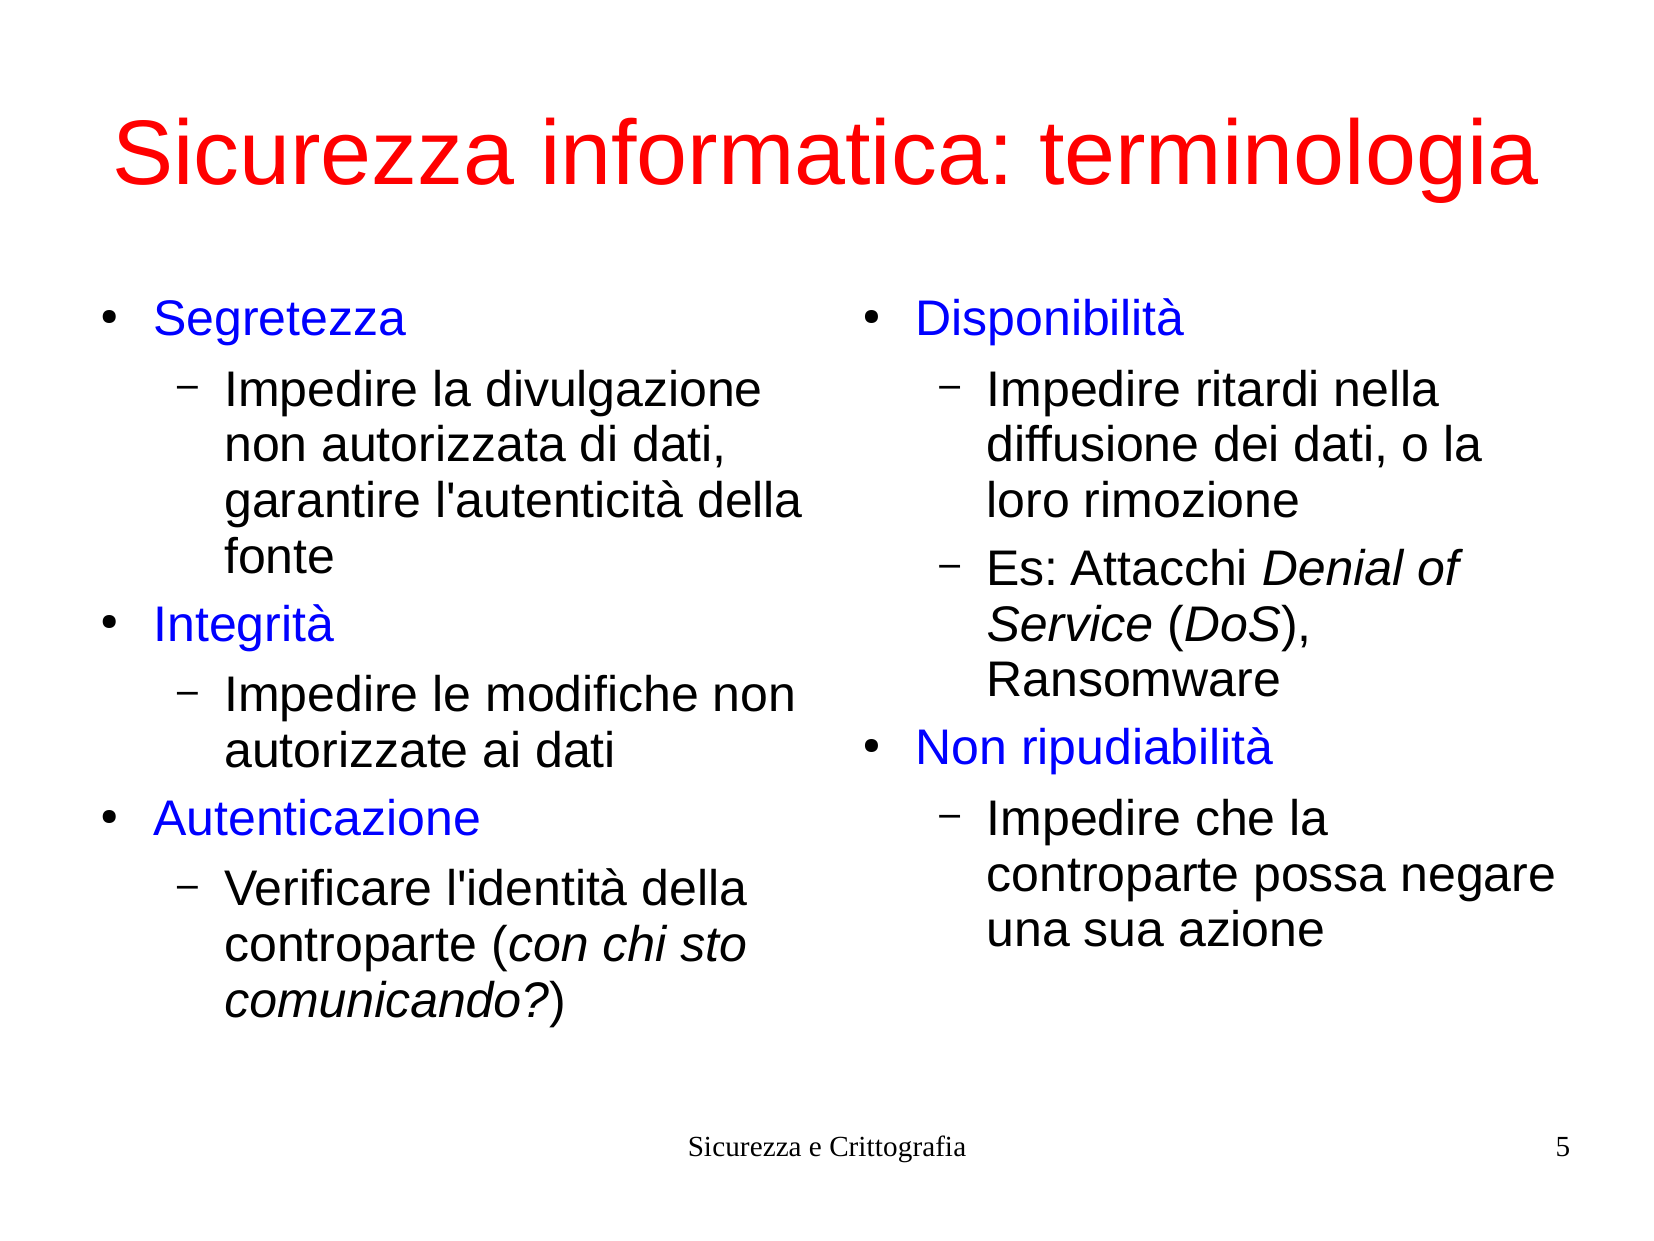

# Sicurezza informatica: terminologia
Segretezza
Impedire la divulgazione non autorizzata di dati, garantire l'autenticità della fonte
Integrità
Impedire le modifiche non autorizzate ai dati
Autenticazione
Verificare l'identità della controparte (con chi sto comunicando?)
Disponibilità
Impedire ritardi nella diffusione dei dati, o la loro rimozione
Es: Attacchi Denial of Service (DoS), Ransomware
Non ripudiabilità
Impedire che la controparte possa negare una sua azione
Sicurezza e Crittografia
5